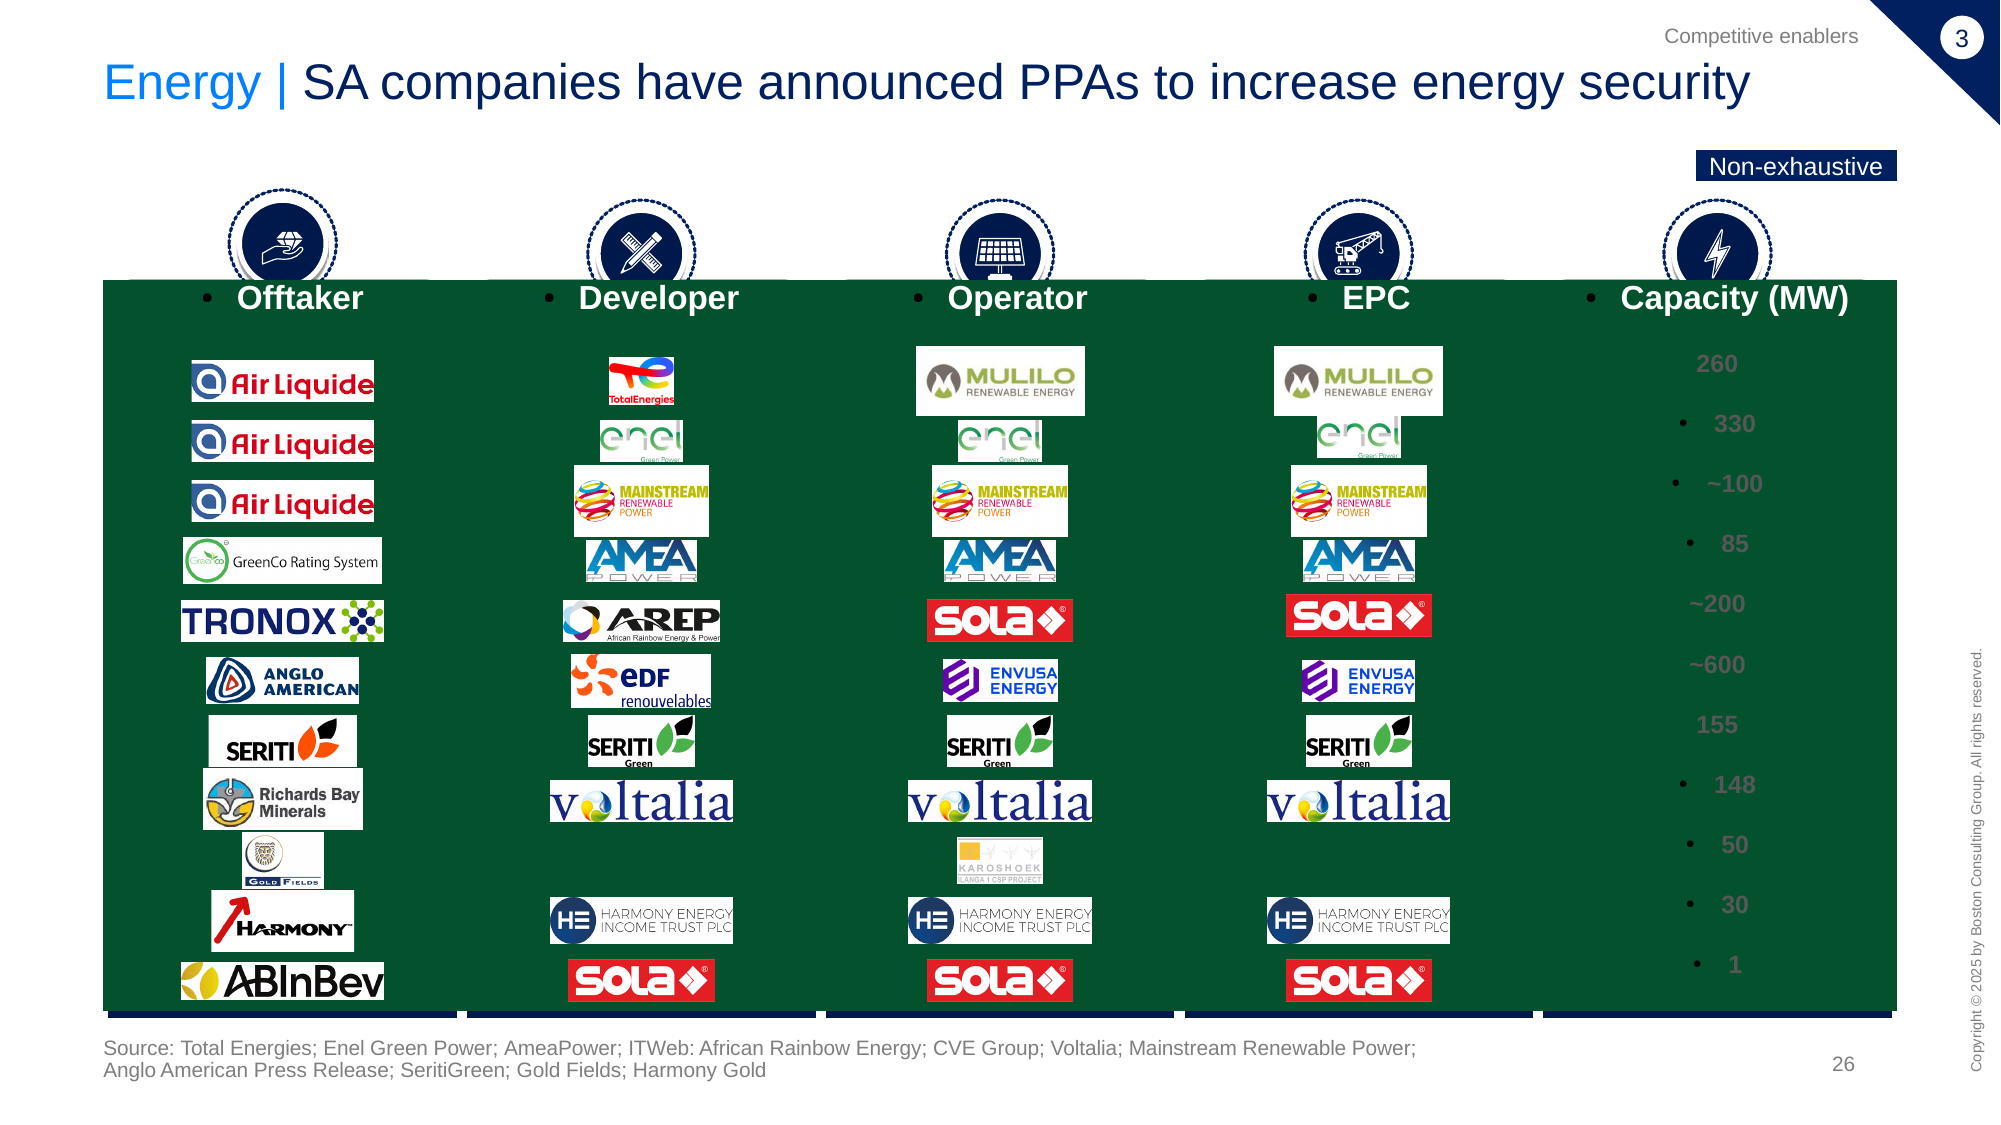

Competitive enablers
3
# Energy | SA companies have announced PPAs to increase energy security
Non-exhaustive
| Offtaker | Developer | Operator | EPC | Capacity (MW) |
| --- | --- | --- | --- | --- |
| | | | | 260 |
| | | | | 330 |
| | | | | ~100 |
| | | | | 85 |
| | | | | ~200 |
| | | | | ~600 |
| | | | | 155 |
| | | | | 148 |
| | | | | 50 |
| | | | | 30 |
| | | | | 1 |
Source: Total Energies; Enel Green Power; AmeaPower; ITWeb: African Rainbow Energy; CVE Group; Voltalia; Mainstream Renewable Power; Anglo American Press Release; SeritiGreen; Gold Fields; Harmony Gold